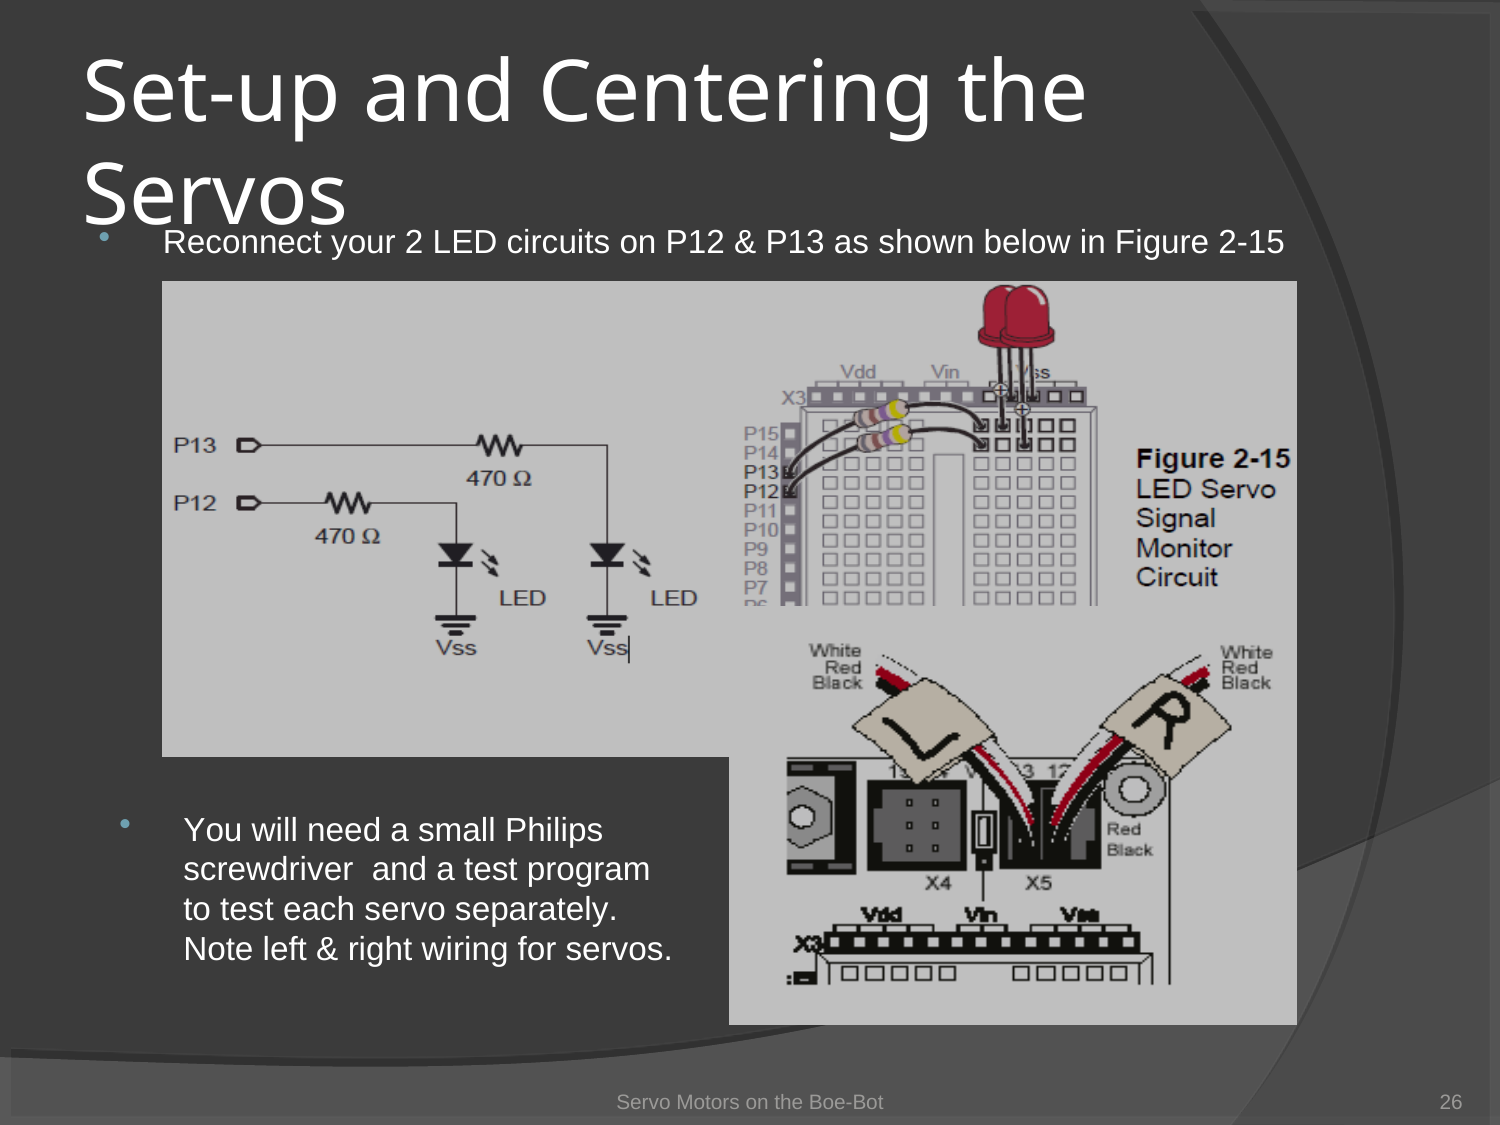

# Set-up and Centering the Servos
Reconnect your 2 LED circuits on P12 & P13 as shown below in Figure 2-15
You will need a small Philips screwdriver and a test program to test each servo separately. Note left & right wiring for servos.
Servo Motors on the Boe-Bot